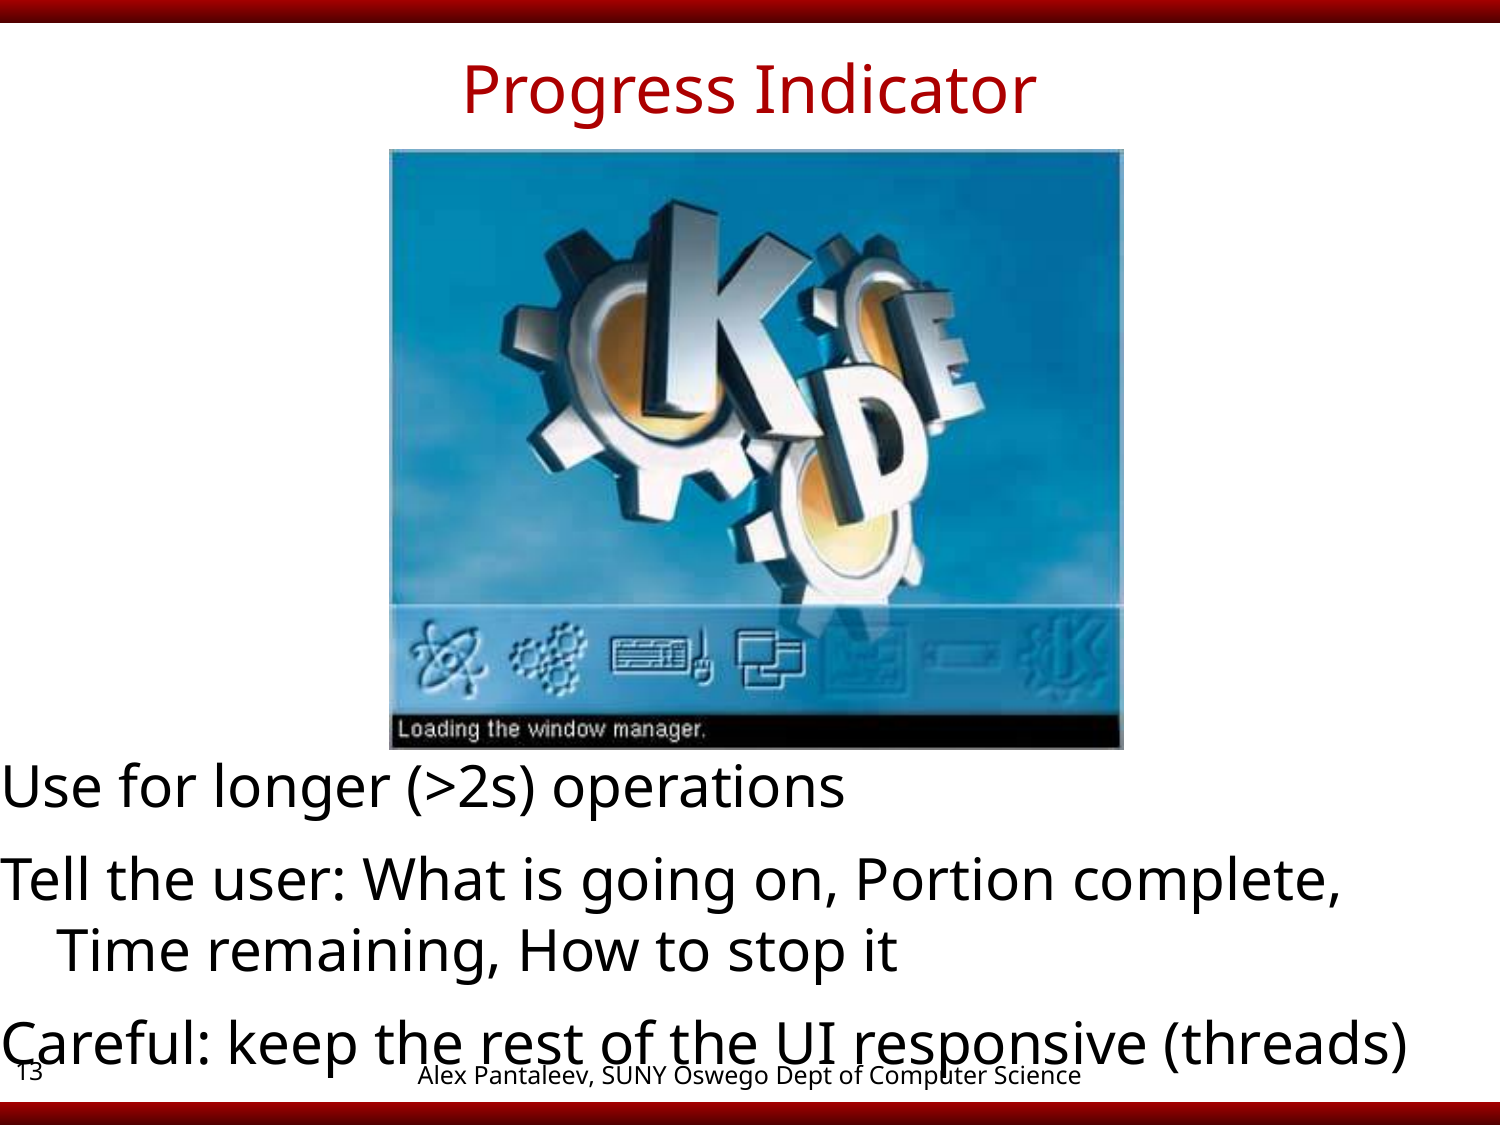

# Progress Indicator
Use for longer (>2s) operations
Tell the user: What is going on, Portion complete, Time remaining, How to stop it
Careful: keep the rest of the UI responsive (threads)
13